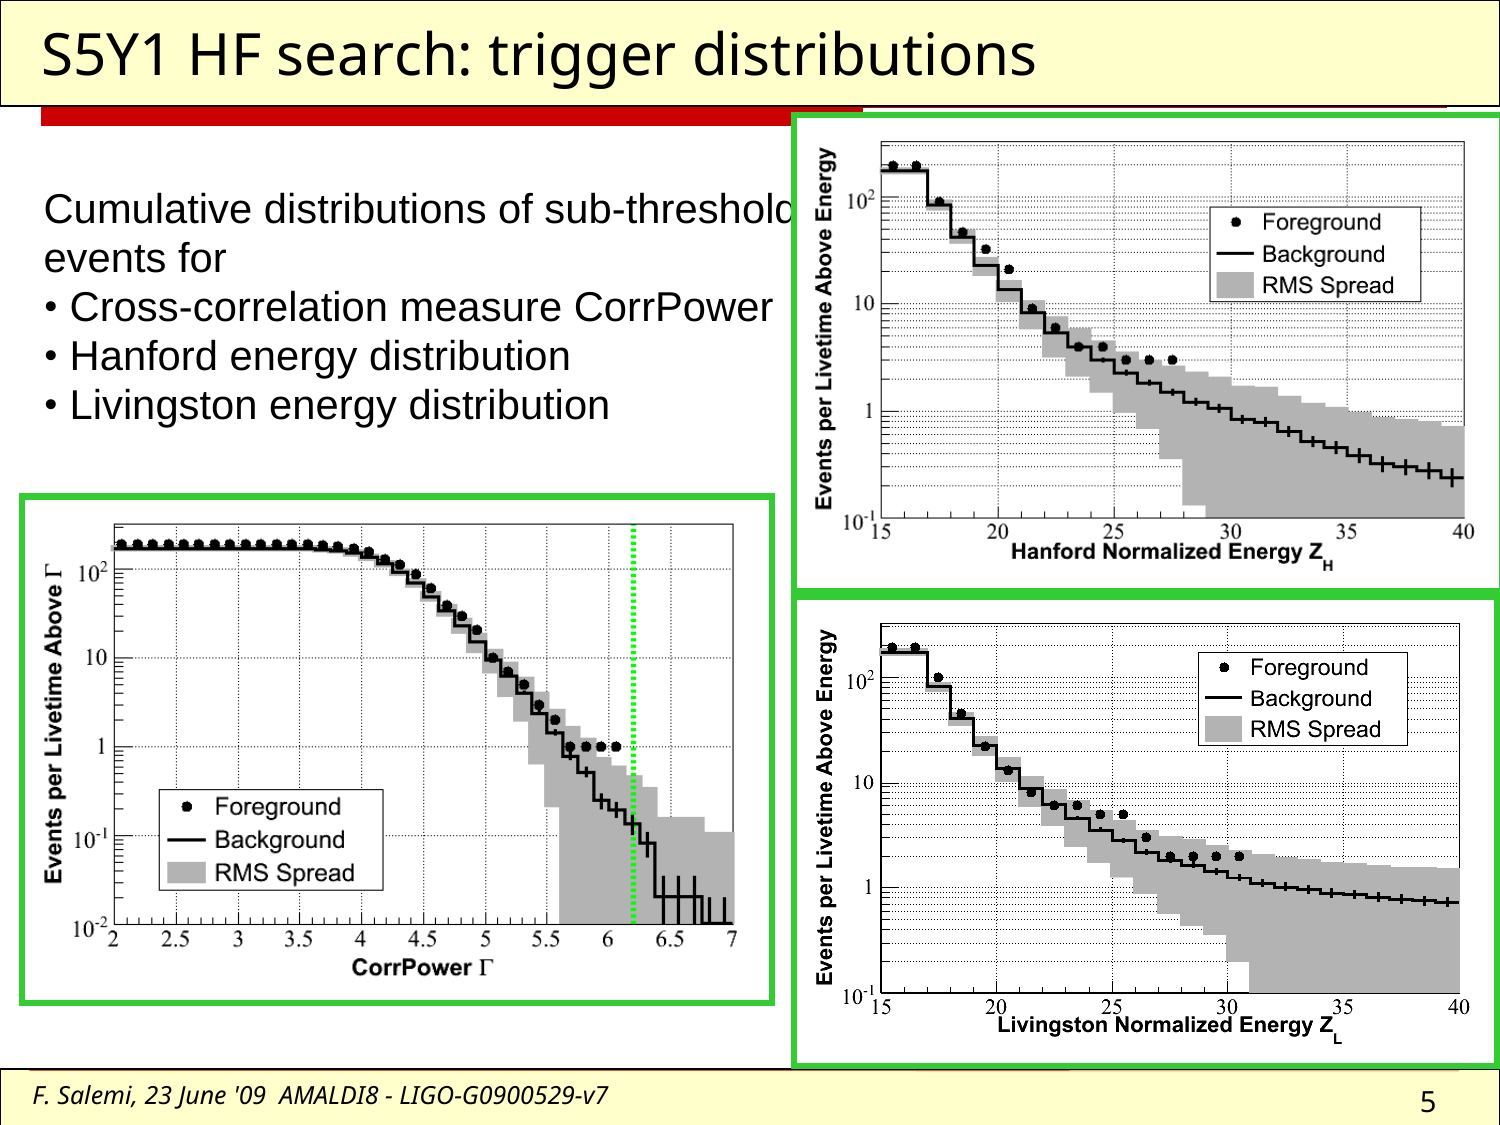

# S5Y1 HF search: trigger distributions
Cumulative distributions of sub-threshold
events for
 Cross-correlation measure CorrPower
 Hanford energy distribution
 Livingston energy distribution
M. Drago, f2f Orsay, Jun 2008
5